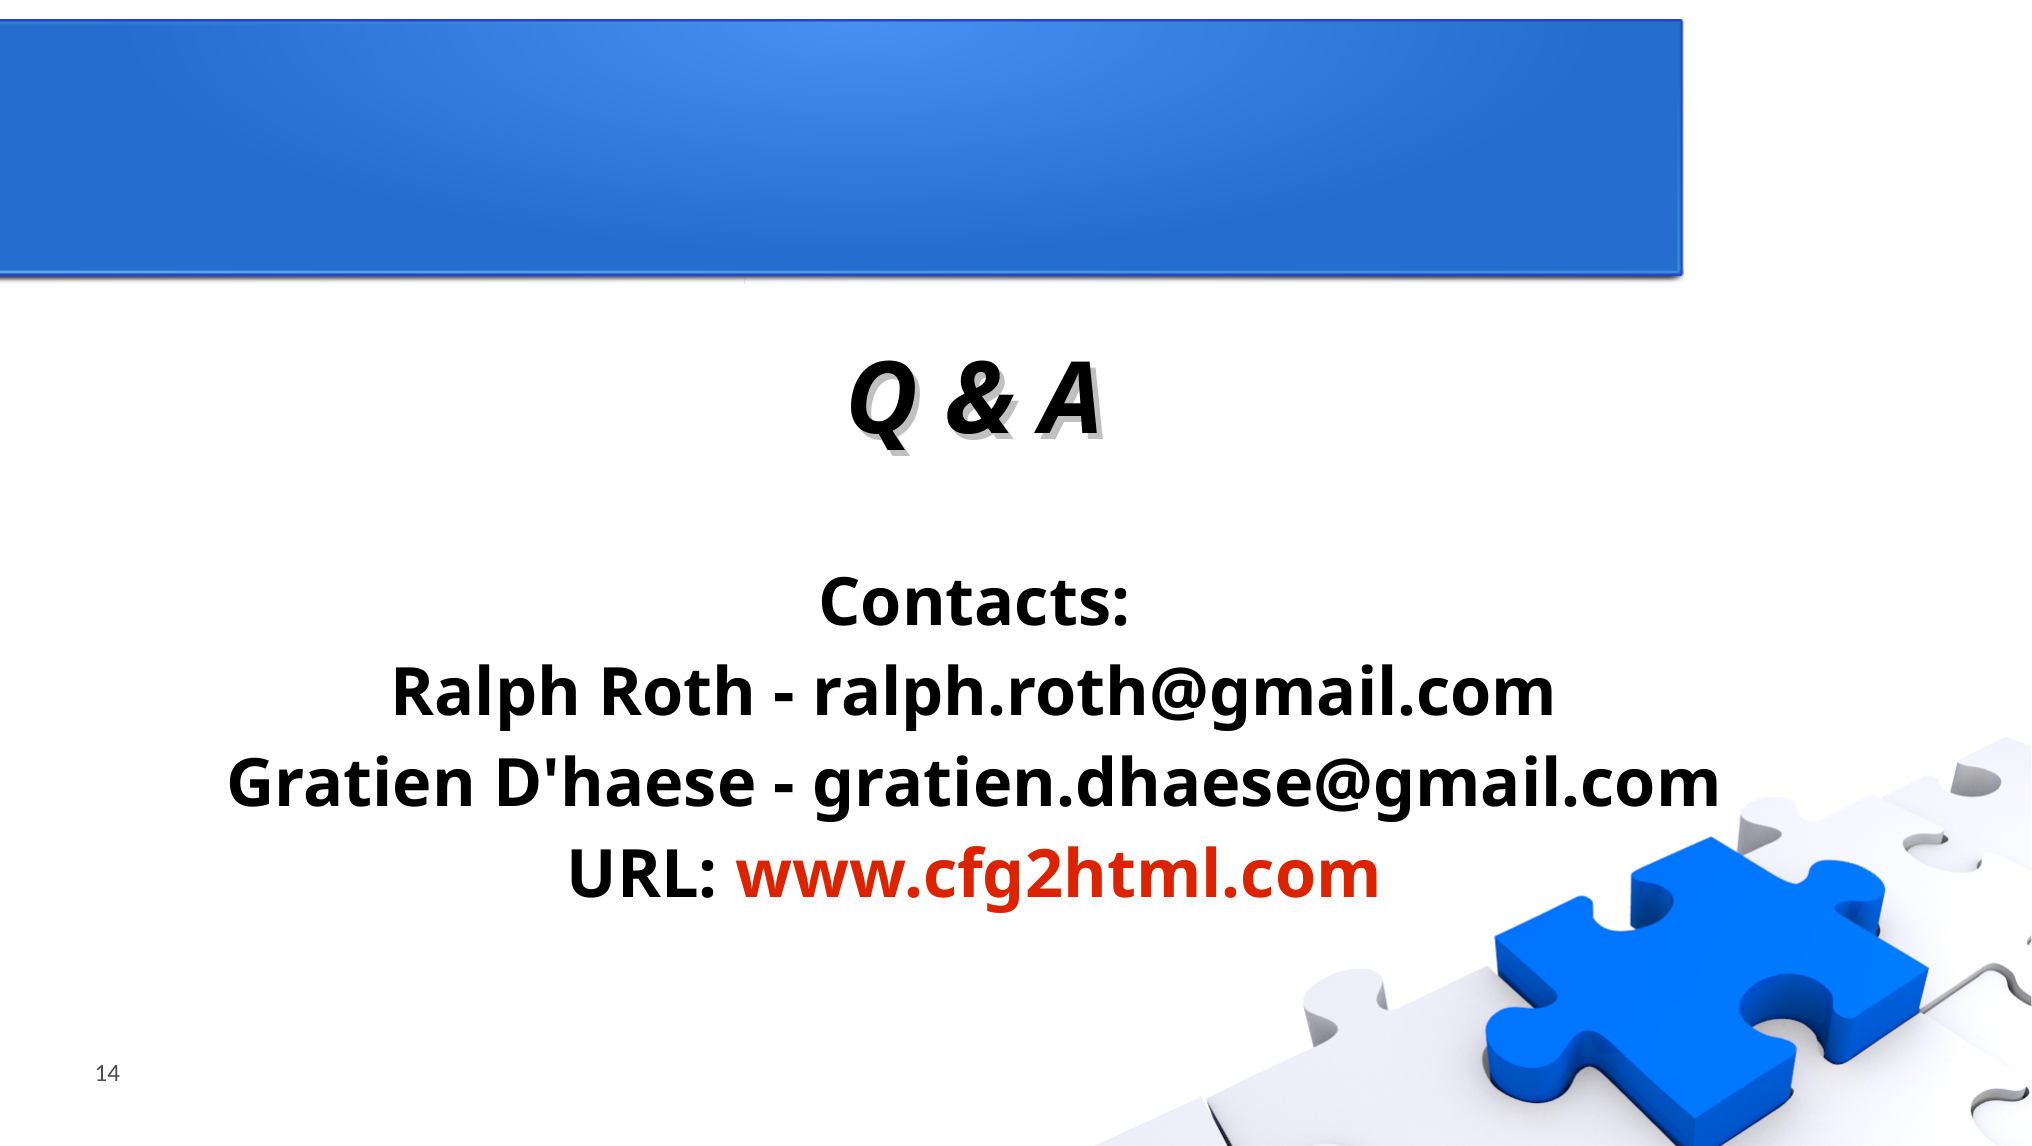

# Q & A Contacts: Ralph Roth - ralph.roth@gmail.com Gratien D'haese - gratien.dhaese@gmail.com URL: www.cfg2html.com
14